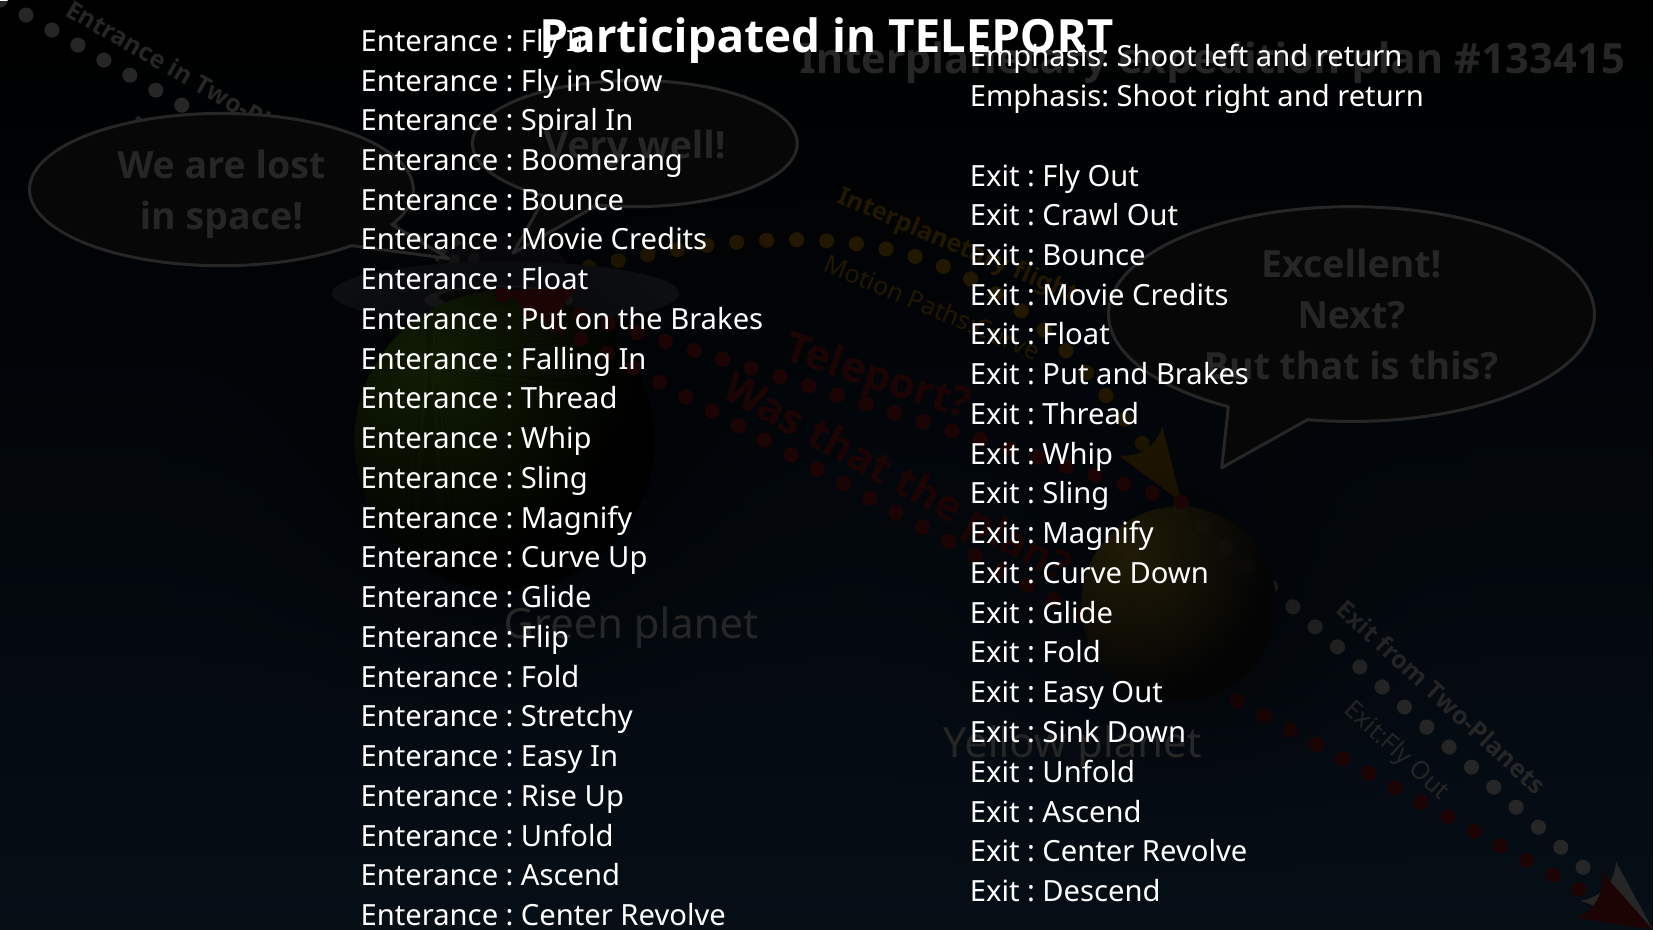

Entrance in Two-Planets System
Entrance:Fly In
Participated in TELEPORT
Interplanetary expedition plan #133415
Enterance : Fly In
Enterance : Fly in Slow
Enterance : Spiral In
Enterance : Boomerang
Enterance : Bounce
Enterance : Movie Credits
Enterance : Float
Enterance : Put on the Brakes
Enterance : Falling In
Enterance : Thread
Enterance : Whip
Enterance : Sling
Enterance : Magnify
Enterance : Curve Up
Enterance : Glide
Enterance : Flip
Enterance : Fold
Enterance : Stretchy
Enterance : Easy In
Enterance : Rise Up
Enterance : Unfold
Enterance : Ascend
Enterance : Center Revolve
Enterance : Descend
Emphasis: Shoot left and return
Emphasis: Shoot right and return
Exit : Fly Out
Exit : Crawl Out
Exit : Bounce
Exit : Movie Credits
Exit : Float
Exit : Put and Brakes
Exit : Thread
Exit : Whip
Exit : Sling
Exit : Magnify
Exit : Curve Down
Exit : Glide
Exit : Fold
Exit : Easy Out
Exit : Sink Down
Exit : Unfold
Exit : Ascend
Exit : Center Revolve
Exit : Descend
Very well!
We are lost in space!
Interplanetary flight
Motion Paths:Curve
Excellent!
Next?
But that is this?
Teleport?
Green planet
Was that the plan?
Yellow planet
Exit from Two-Planets
Exit:Fly Out